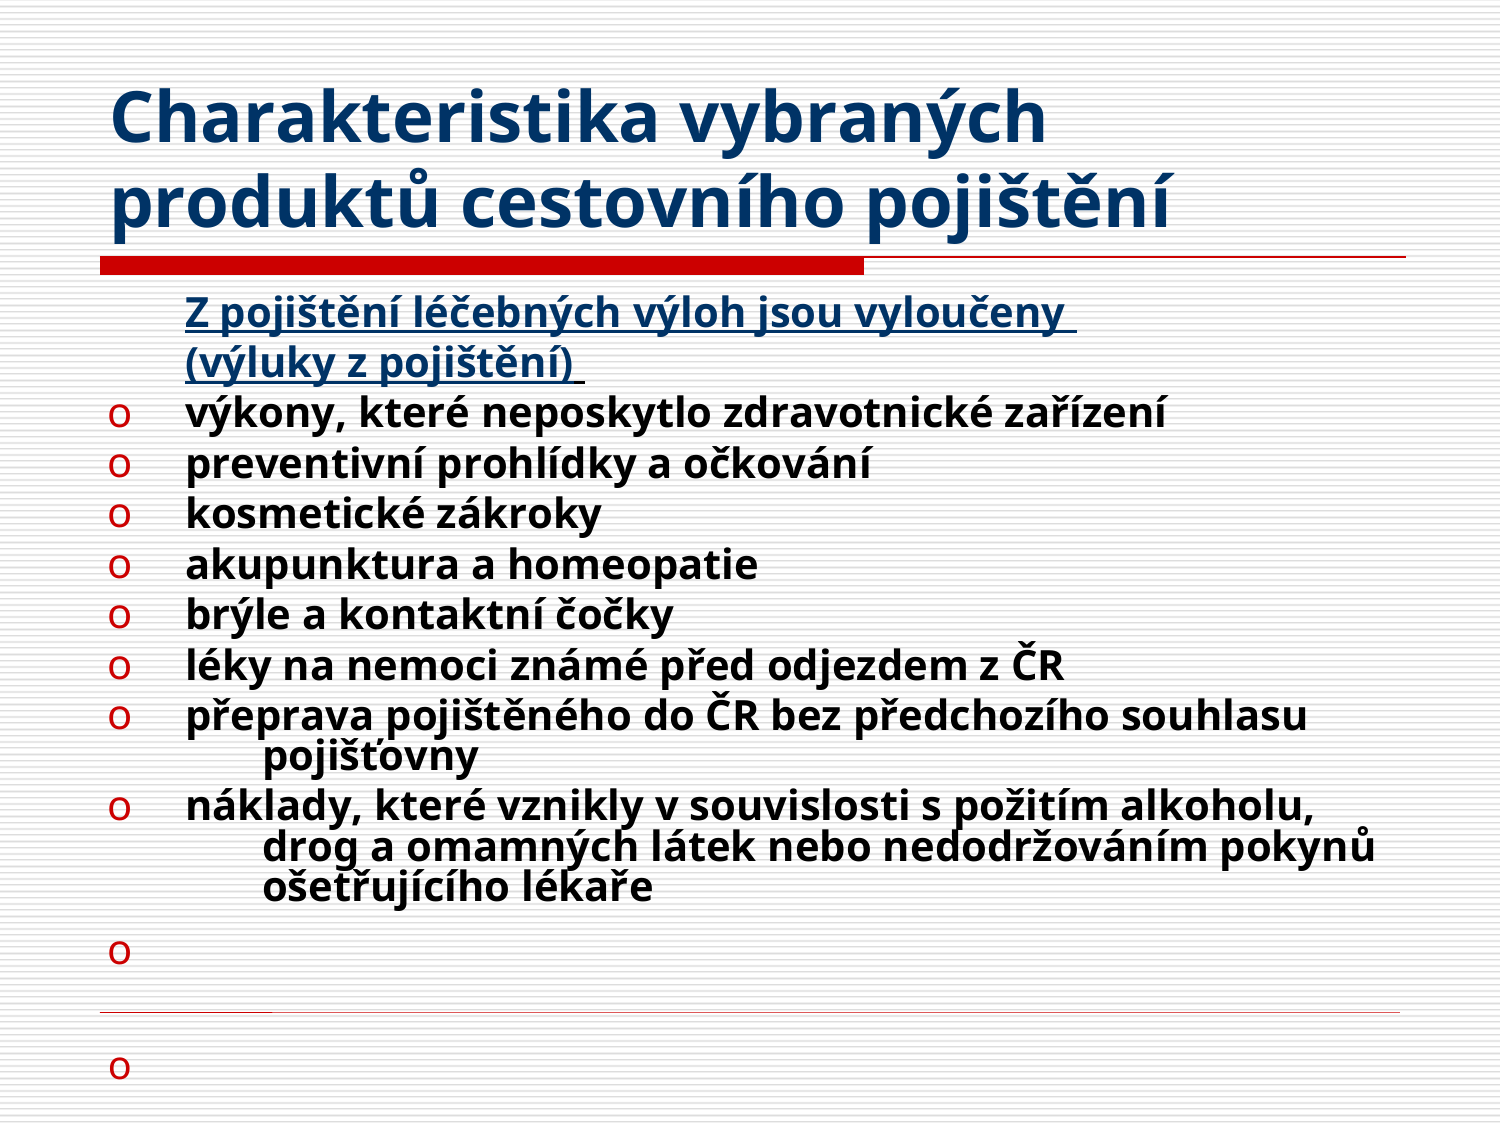

# Charakteristika vybraných produktů cestovního pojištění
Z pojištění léčebných výloh jsou vyloučeny
(výluky z pojištění)
výkony, které neposkytlo zdravotnické zařízení
preventivní prohlídky a očkování
kosmetické zákroky
akupunktura a homeopatie
brýle a kontaktní čočky
léky na nemoci známé před odjezdem z ČR
přeprava pojištěného do ČR bez předchozího souhlasu pojišťovny
náklady, které vznikly v souvislosti s požitím alkoholu, drog a omamných látek nebo nedodržováním pokynů ošetřujícího lékaře